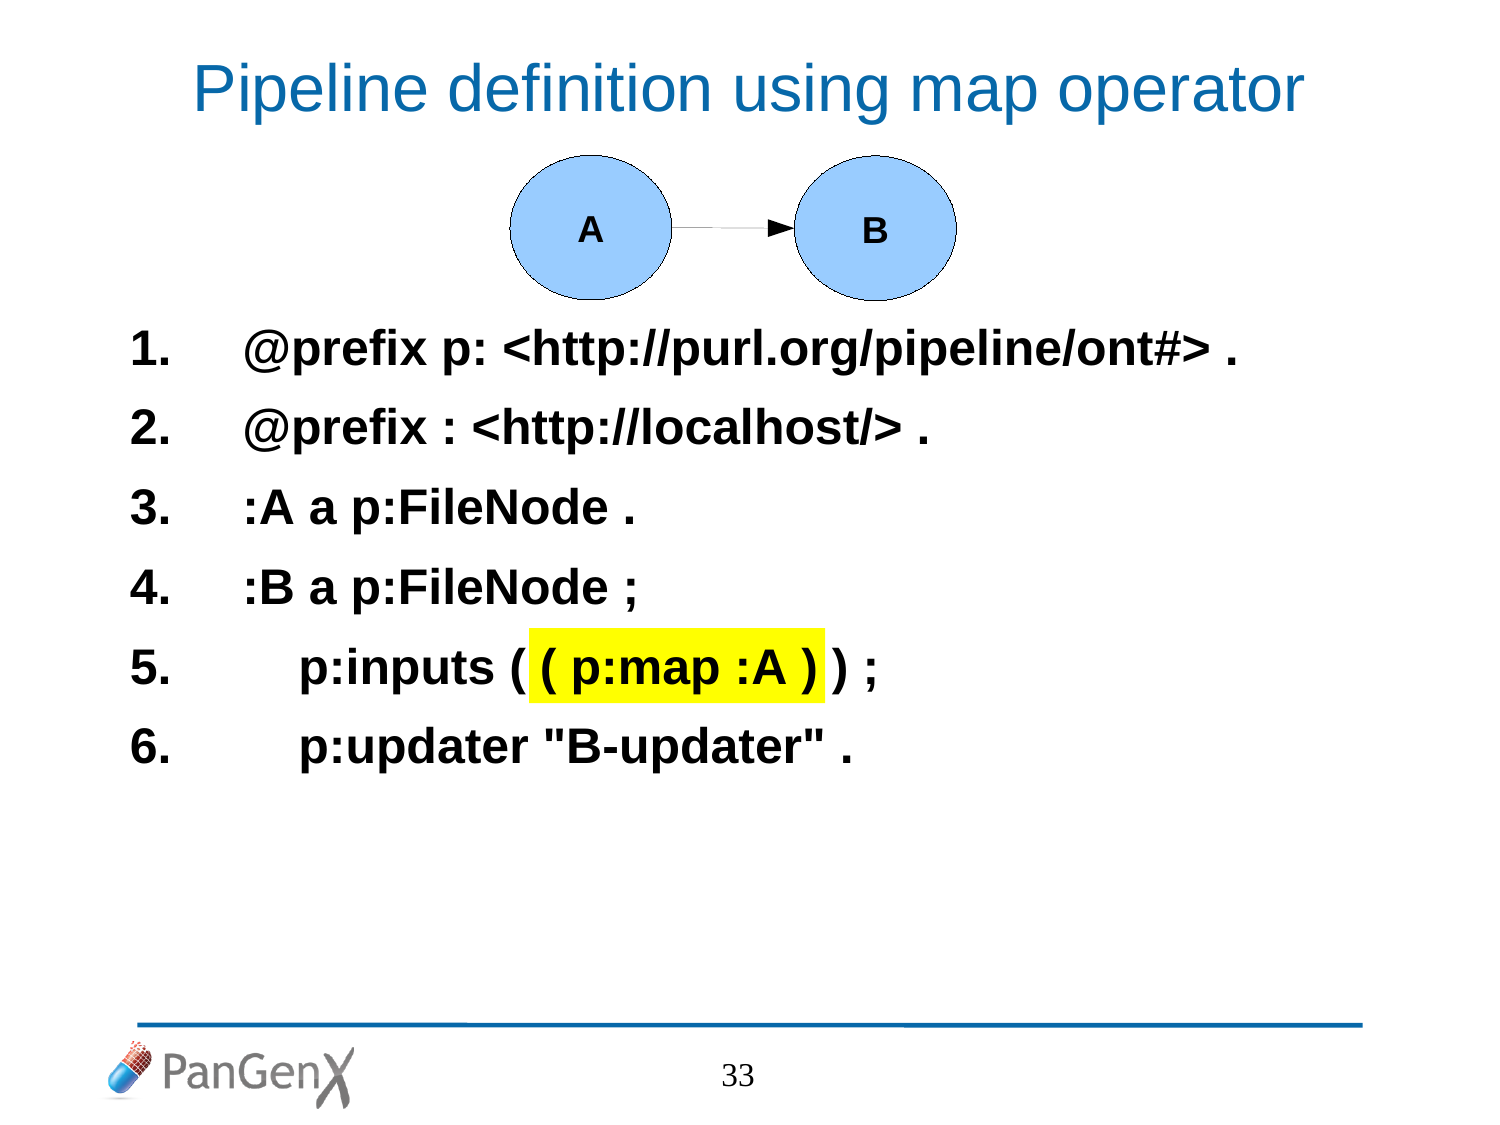

# Pipeline definition using map operator
A
B
 @prefix p: <http://purl.org/pipeline/ont#> .
 @prefix : <http://localhost/> .
 :A a p:FileNode .
 :B a p:FileNode ;
 p:inputs ( ( p:map :A ) ) ;
 p:updater "B-updater" .
33